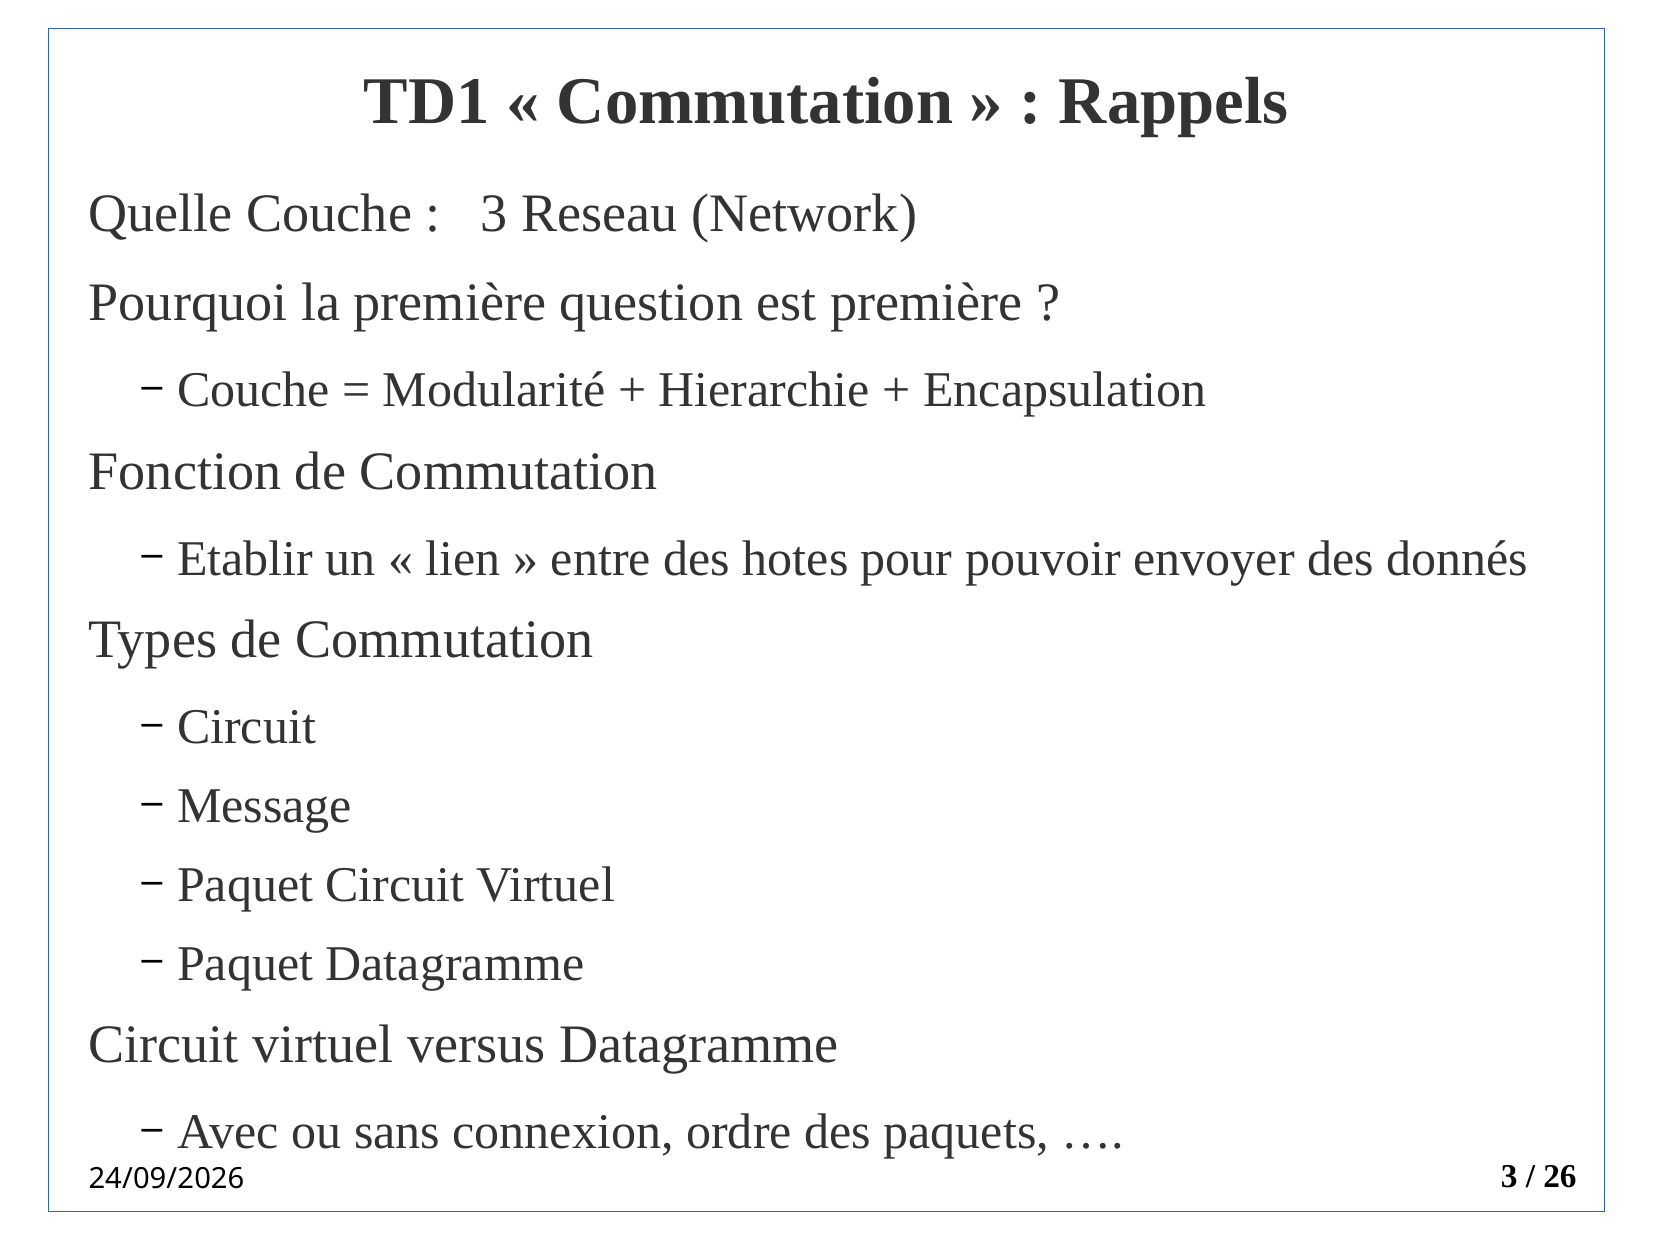

# TD1 « Commutation » : Rappels
Quelle Couche : 3 Reseau (Network)
Pourquoi la première question est première ?
Couche = Modularité + Hierarchie + Encapsulation
Fonction de Commutation
Etablir un « lien » entre des hotes pour pouvoir envoyer des donnés
Types de Commutation
Circuit
Message
Paquet Circuit Virtuel
Paquet Datagramme
Circuit virtuel versus Datagramme
Avec ou sans connexion, ordre des paquets, ….
3